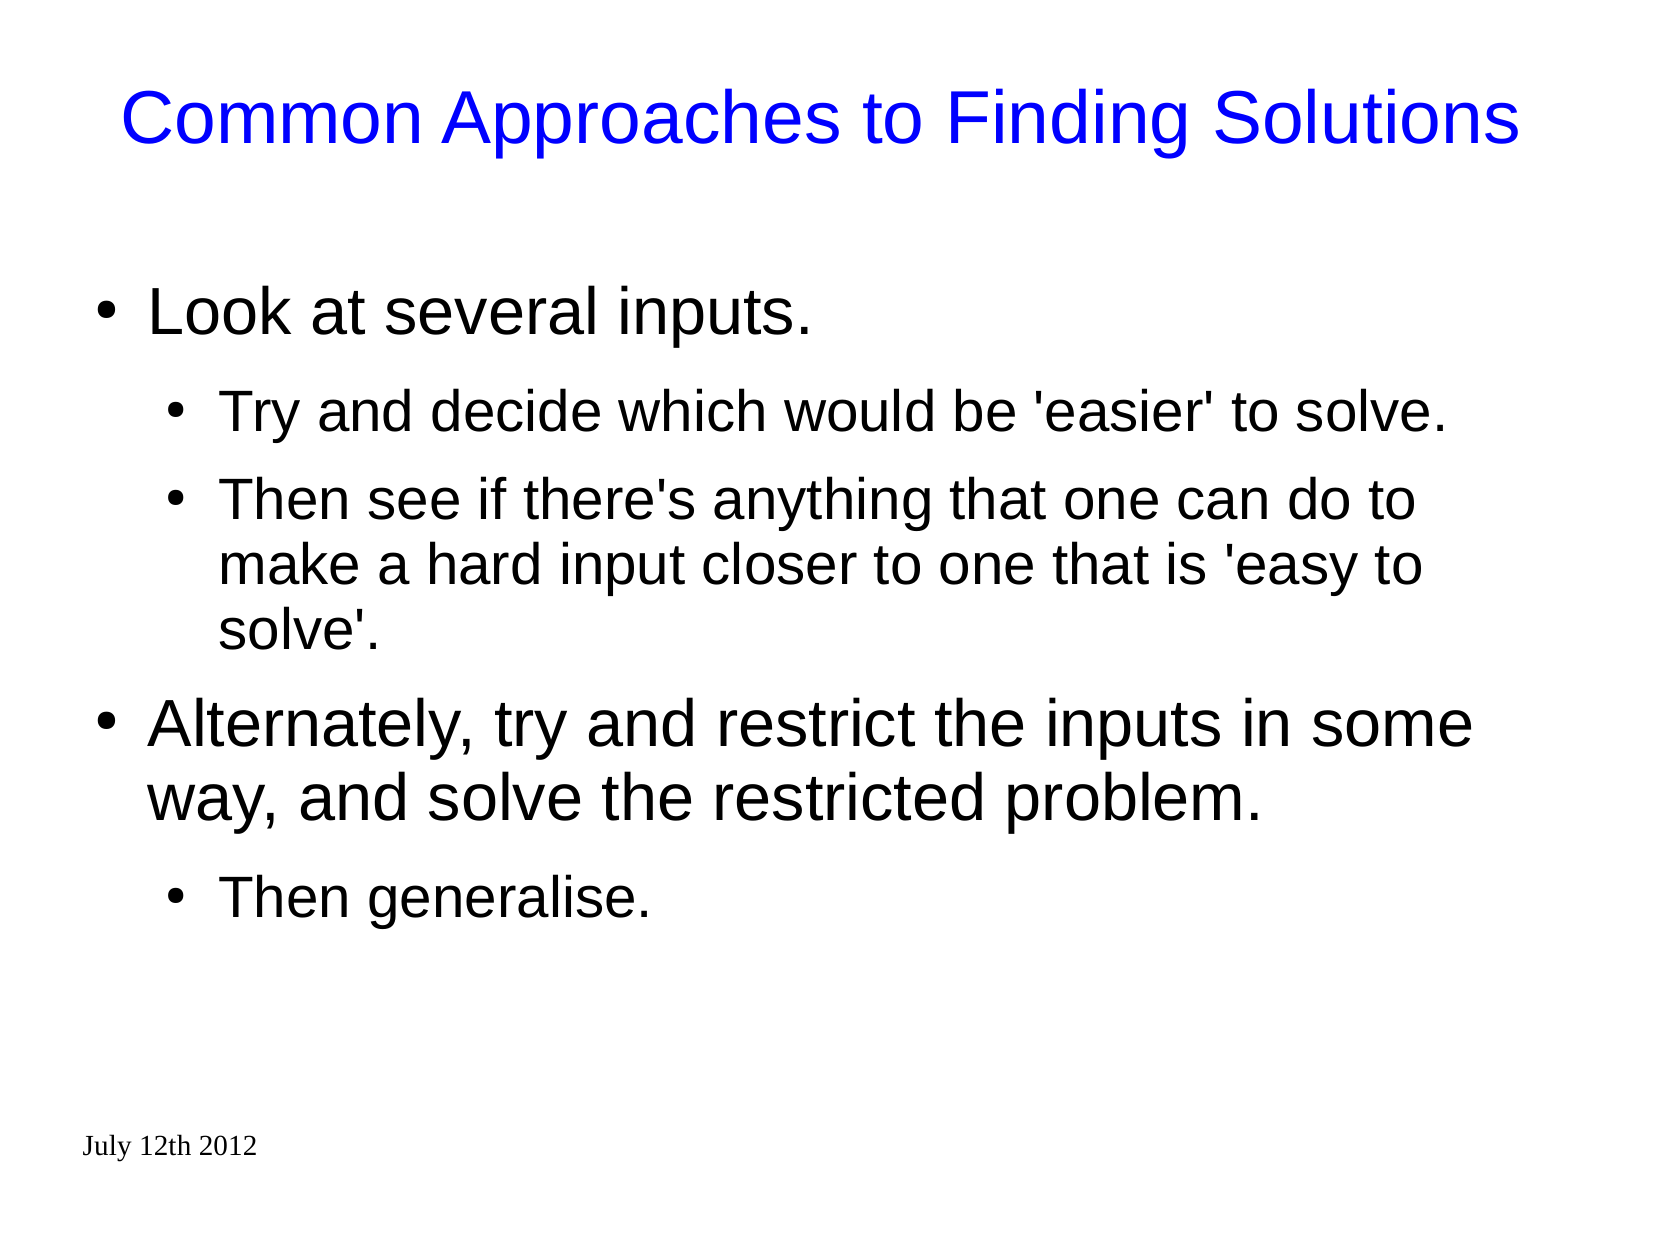

# Common Approaches to Finding Solutions
Look at several inputs.
Try and decide which would be 'easier' to solve.
Then see if there's anything that one can do to make a hard input closer to one that is 'easy to solve'.
Alternately, try and restrict the inputs in some way, and solve the restricted problem.
Then generalise.
July 12th 2012